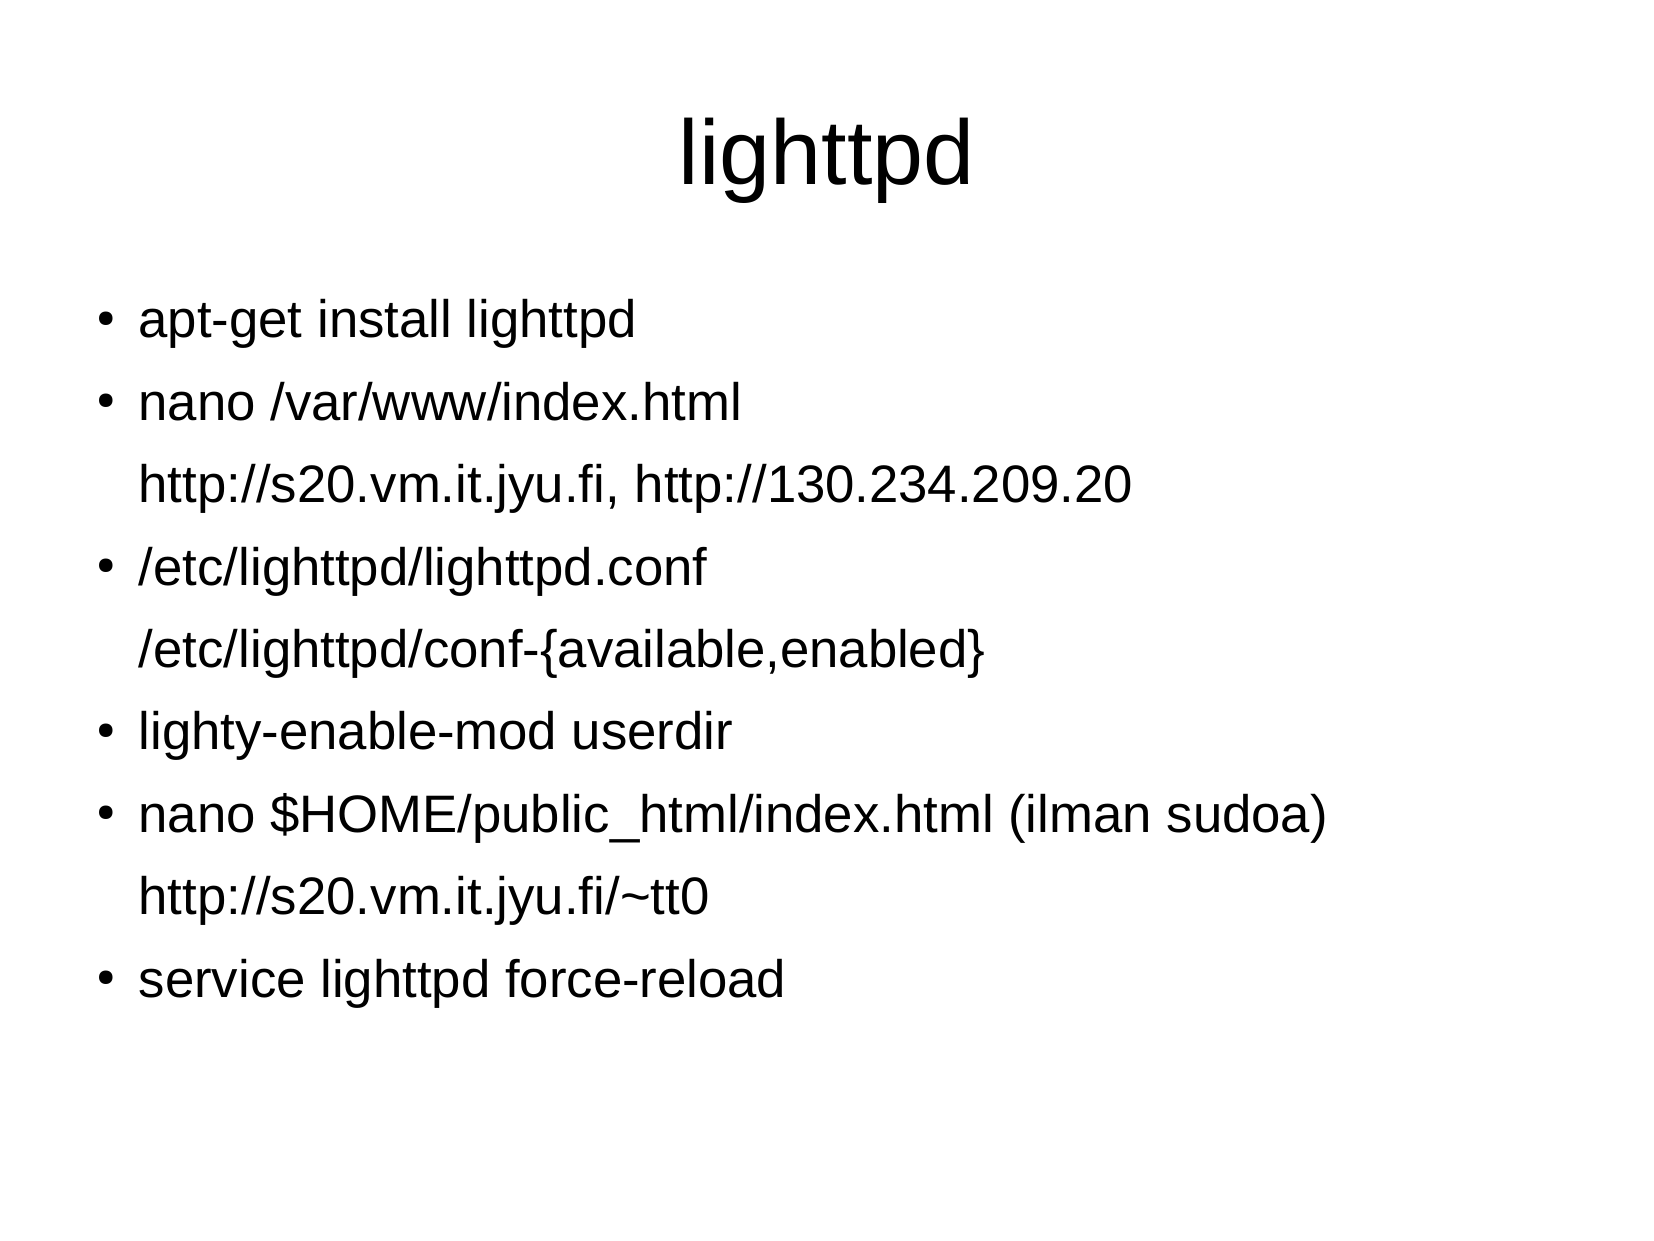

# lighttpd
apt-get install lighttpd
nano /var/www/index.html
http://s20.vm.it.jyu.fi, http://130.234.209.20
/etc/lighttpd/lighttpd.conf
/etc/lighttpd/conf-{available,enabled}
lighty-enable-mod userdir
nano $HOME/public_html/index.html (ilman sudoa)
http://s20.vm.it.jyu.fi/~tt0
service lighttpd force-reload